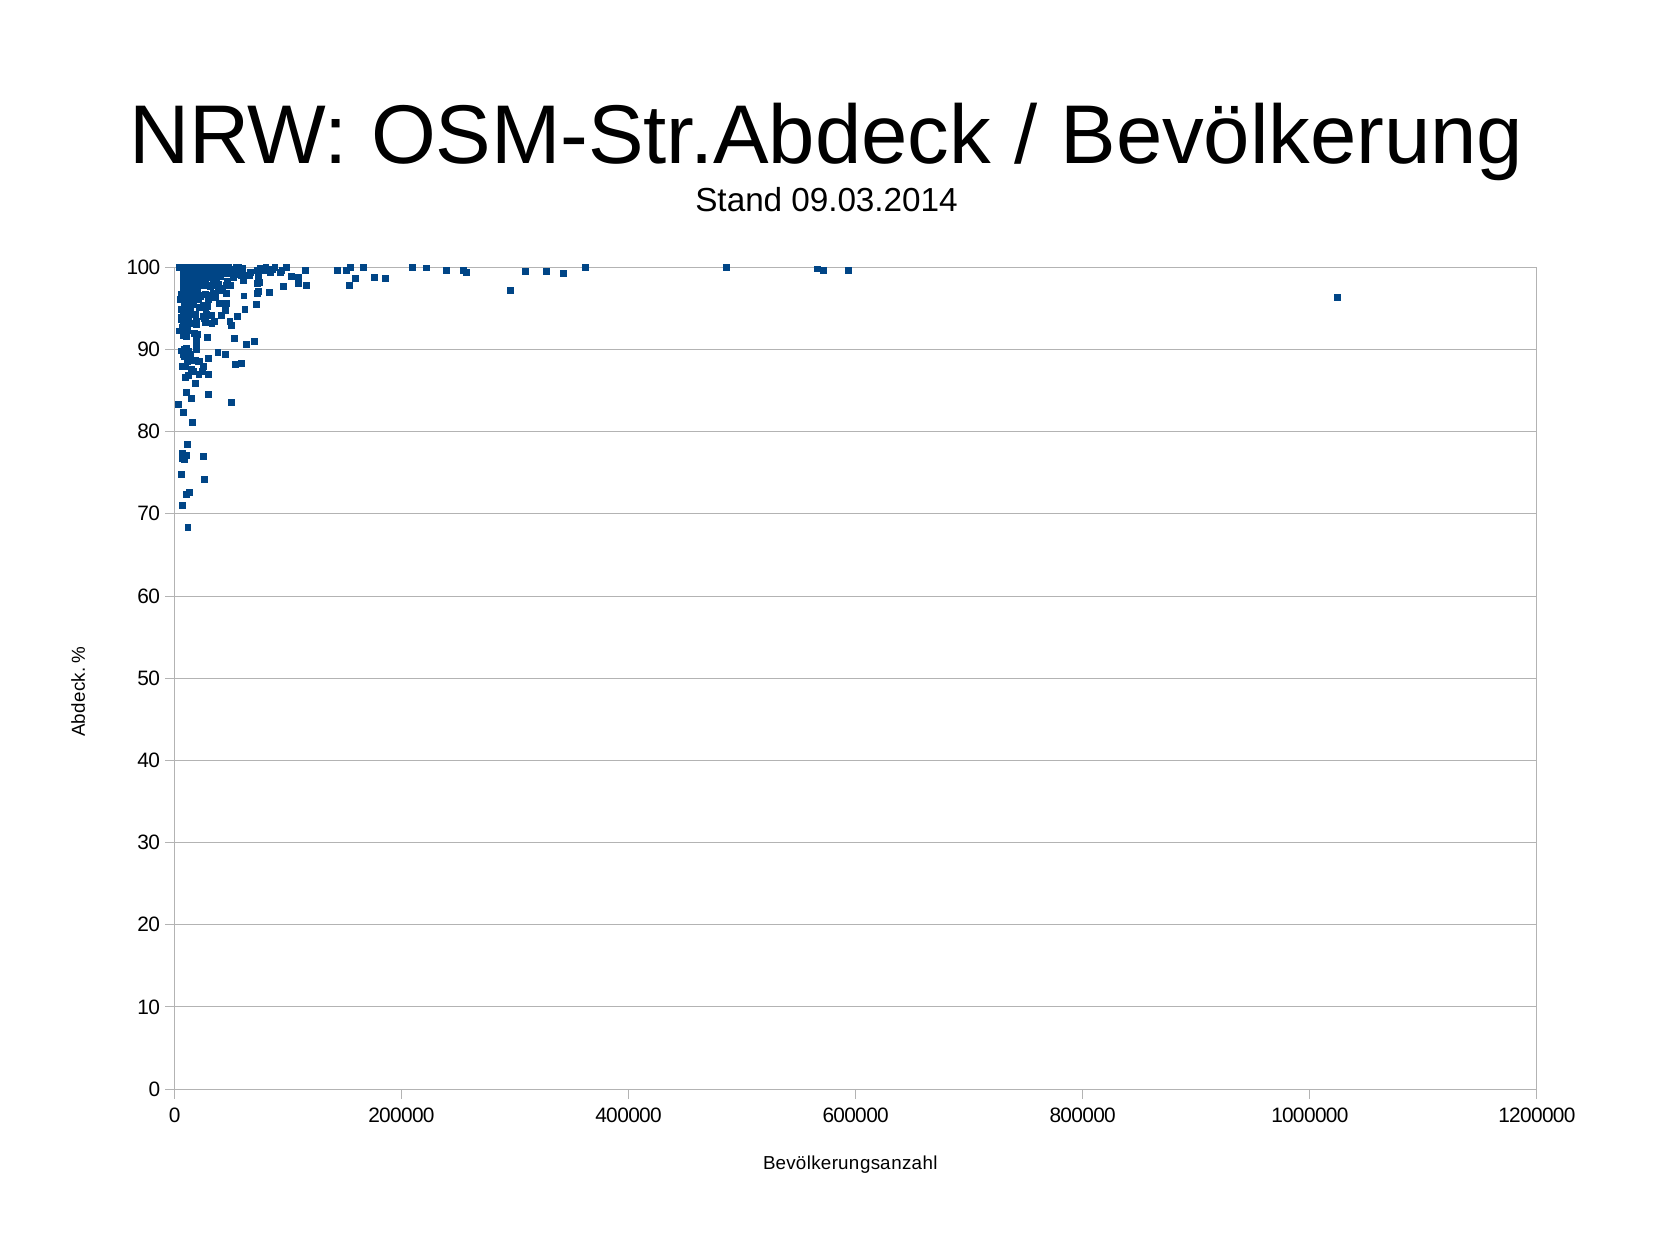

# NRW: OSM-Str.Abdeck / Bevölkerung Stand 09.03.2014
### Chart
| Category | abdeck |
|---|---|